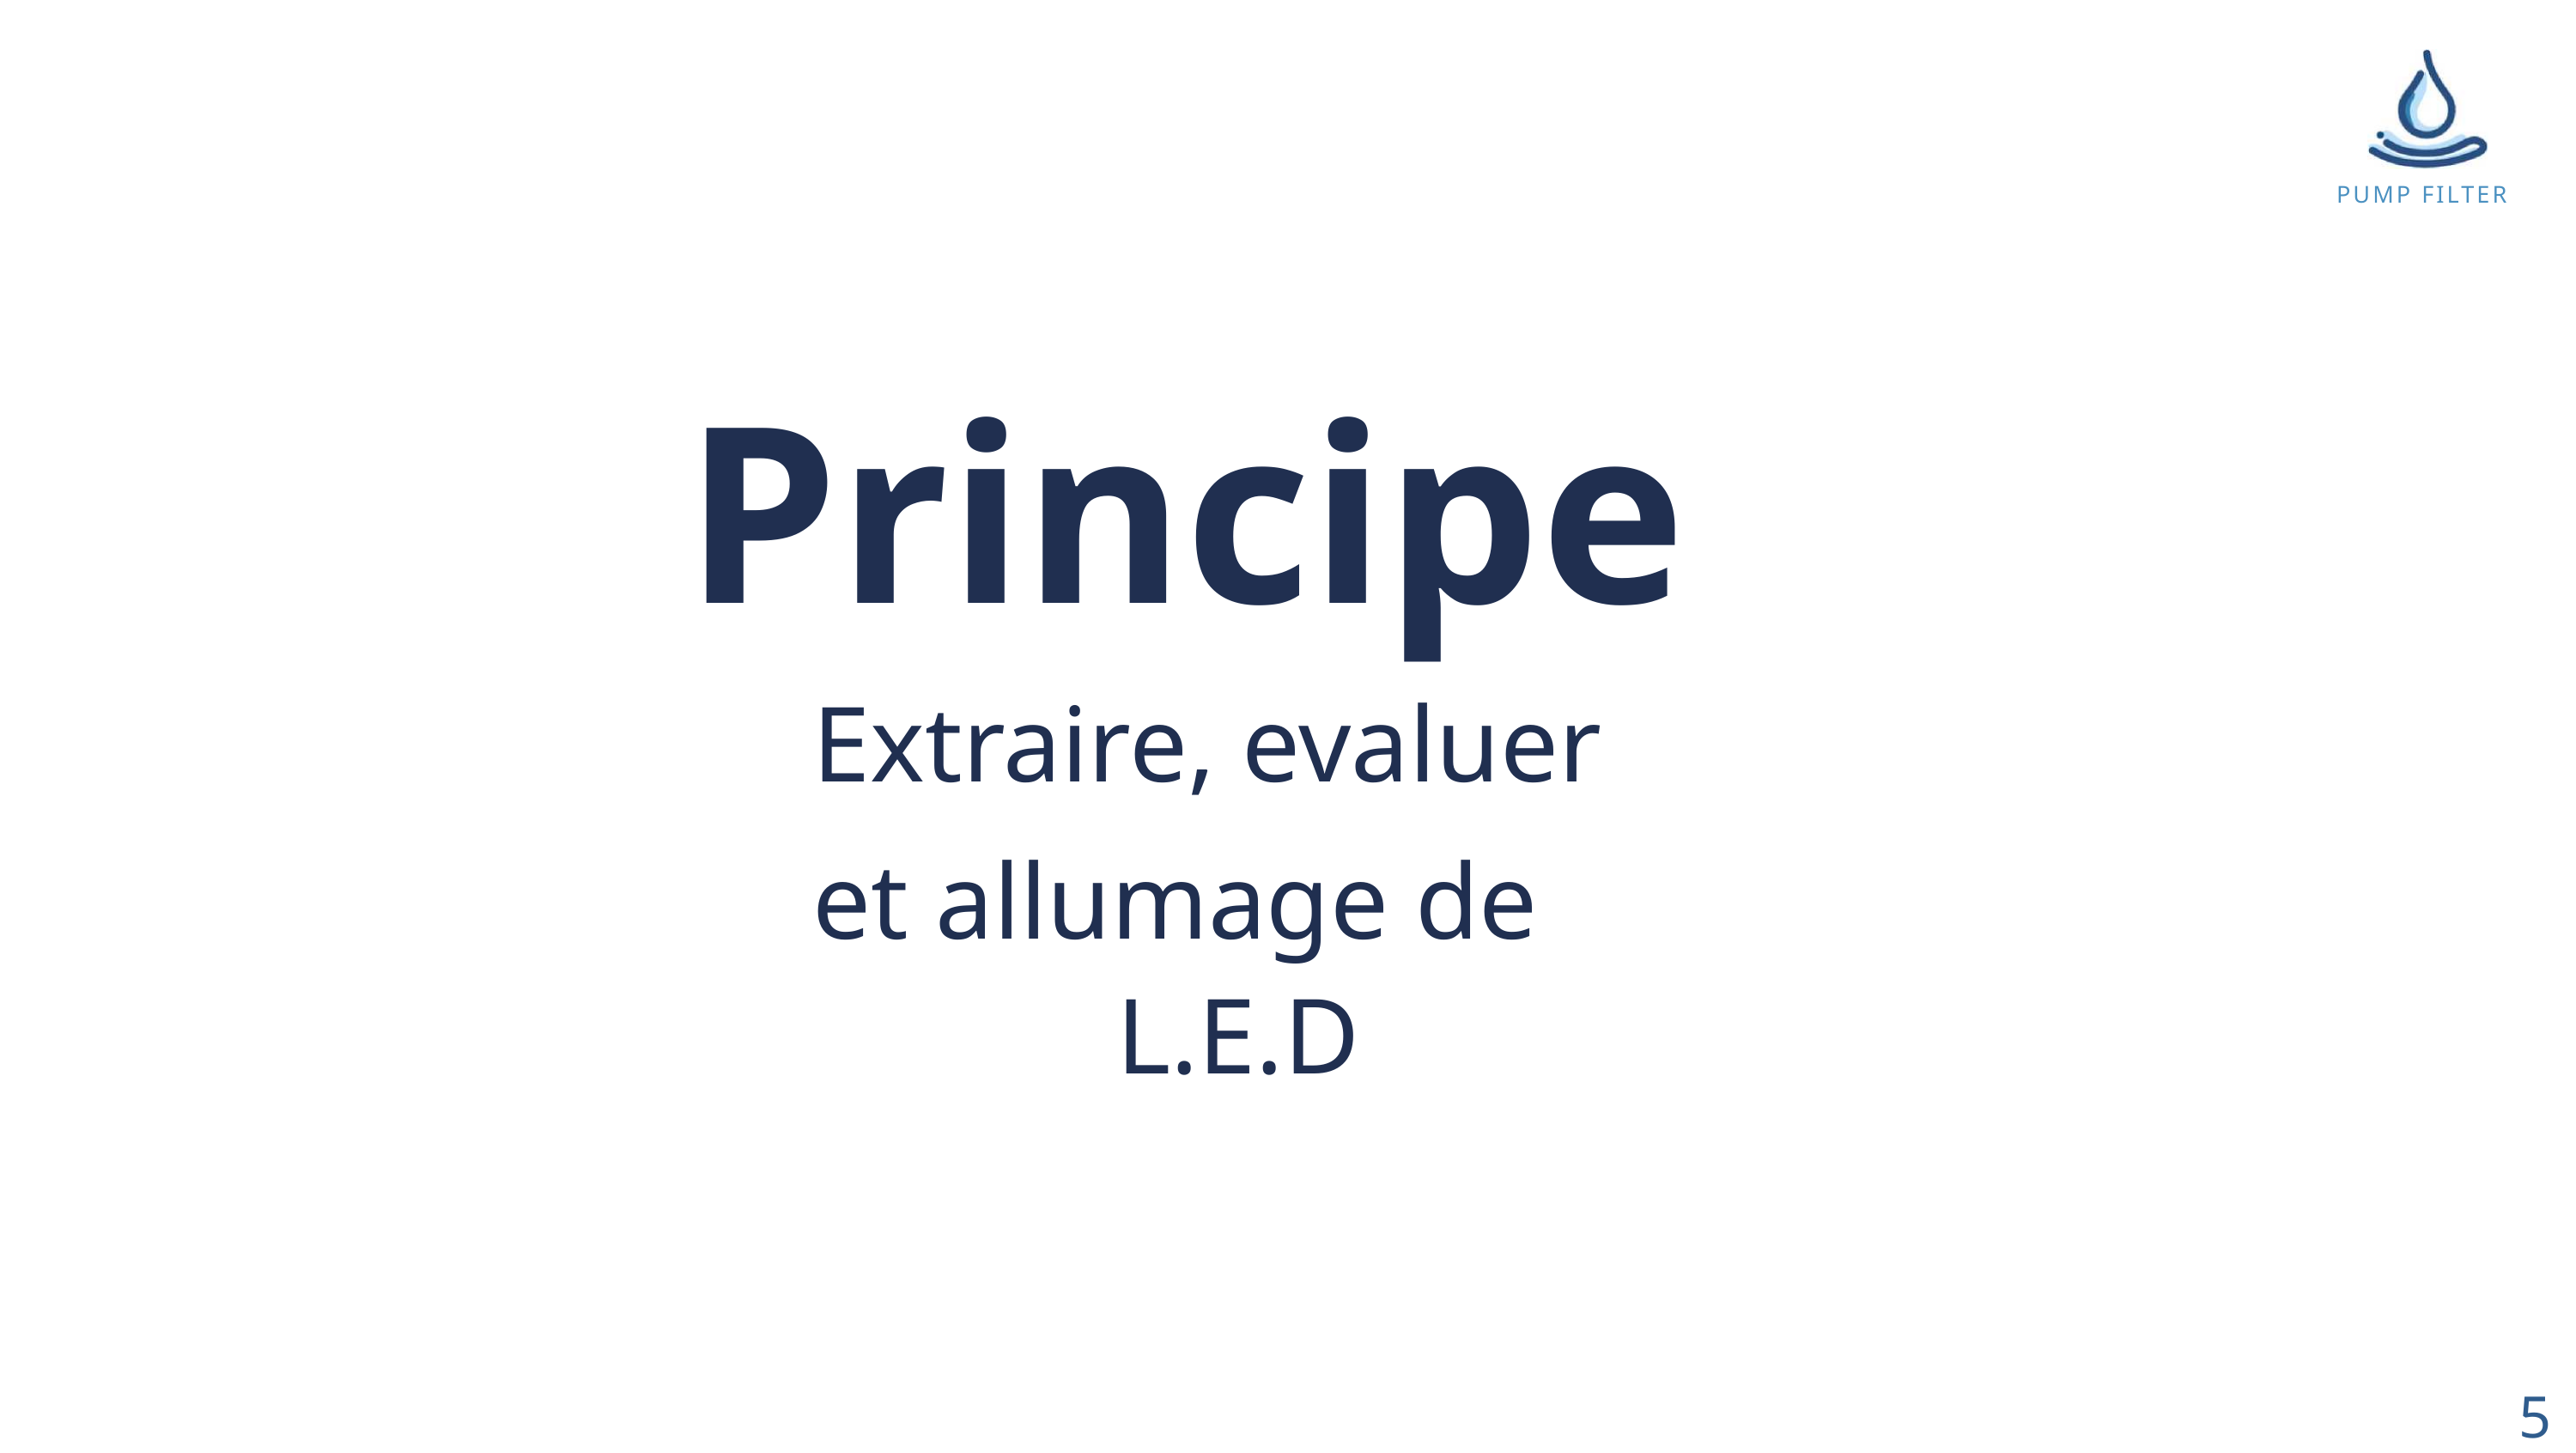

PUMP FILTER
Principe
Extraire, evaluer et allumage de
L.E.D
5